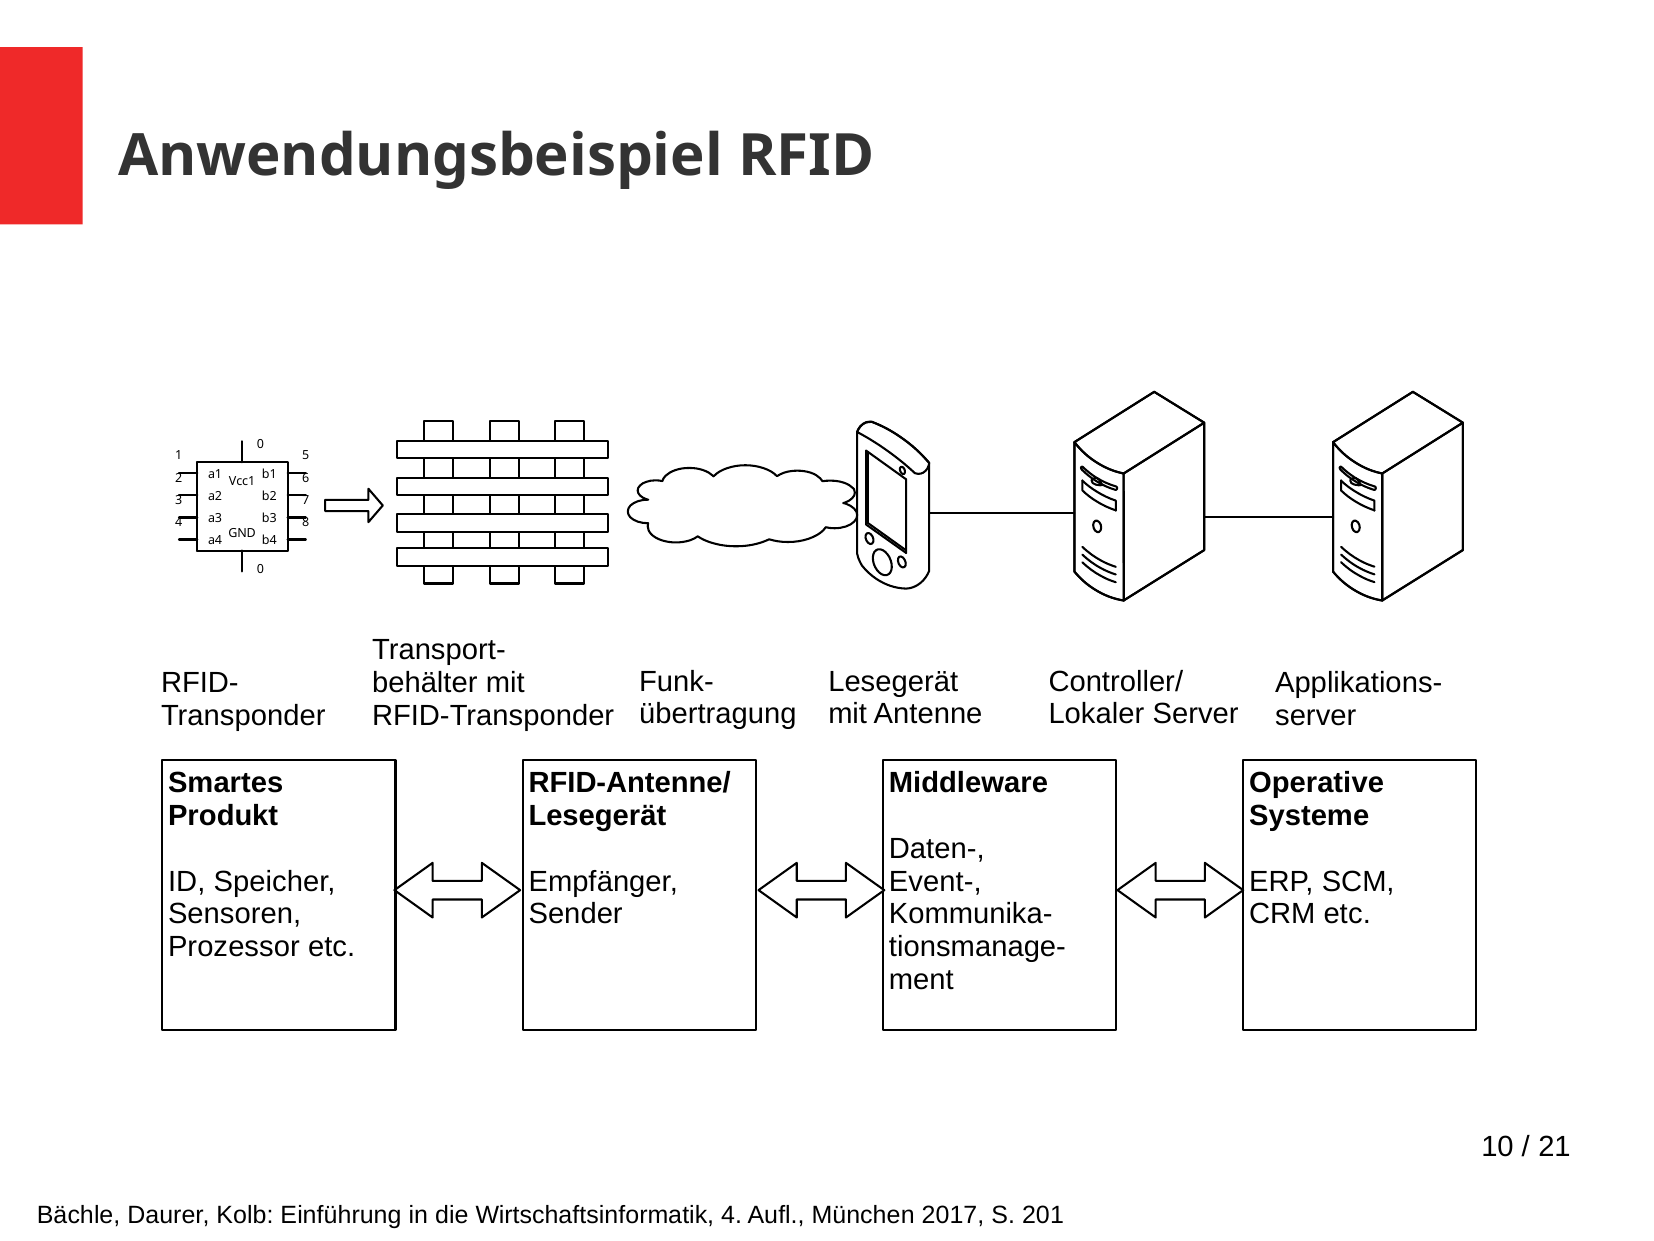

# Anwendungsbeispiel RFID
Vcc1
a1
b1
0
1
5
a2
b2
GND
2
6
a3
b3
3
7
a4
b4
4
8
0
Transport-
behälter mit
RFID-Transponder
Applikations-
server
RFID-
Transponder
Funk-
übertragung
Lesegerät
mit Antenne
Controller/
Lokaler Server
Smartes Produkt
ID, Speicher,
Sensoren,
Prozessor etc.
RFID-Antenne/
Lesegerät
Empfänger,
Sender
Middleware
Daten-,
Event-,
Kommunika-
tionsmanage-ment
Operative
Systeme
ERP, SCM,
CRM etc.
10
Bächle, Daurer, Kolb: Einführung in die Wirtschaftsinformatik, 4. Aufl., München 2017, S. 201